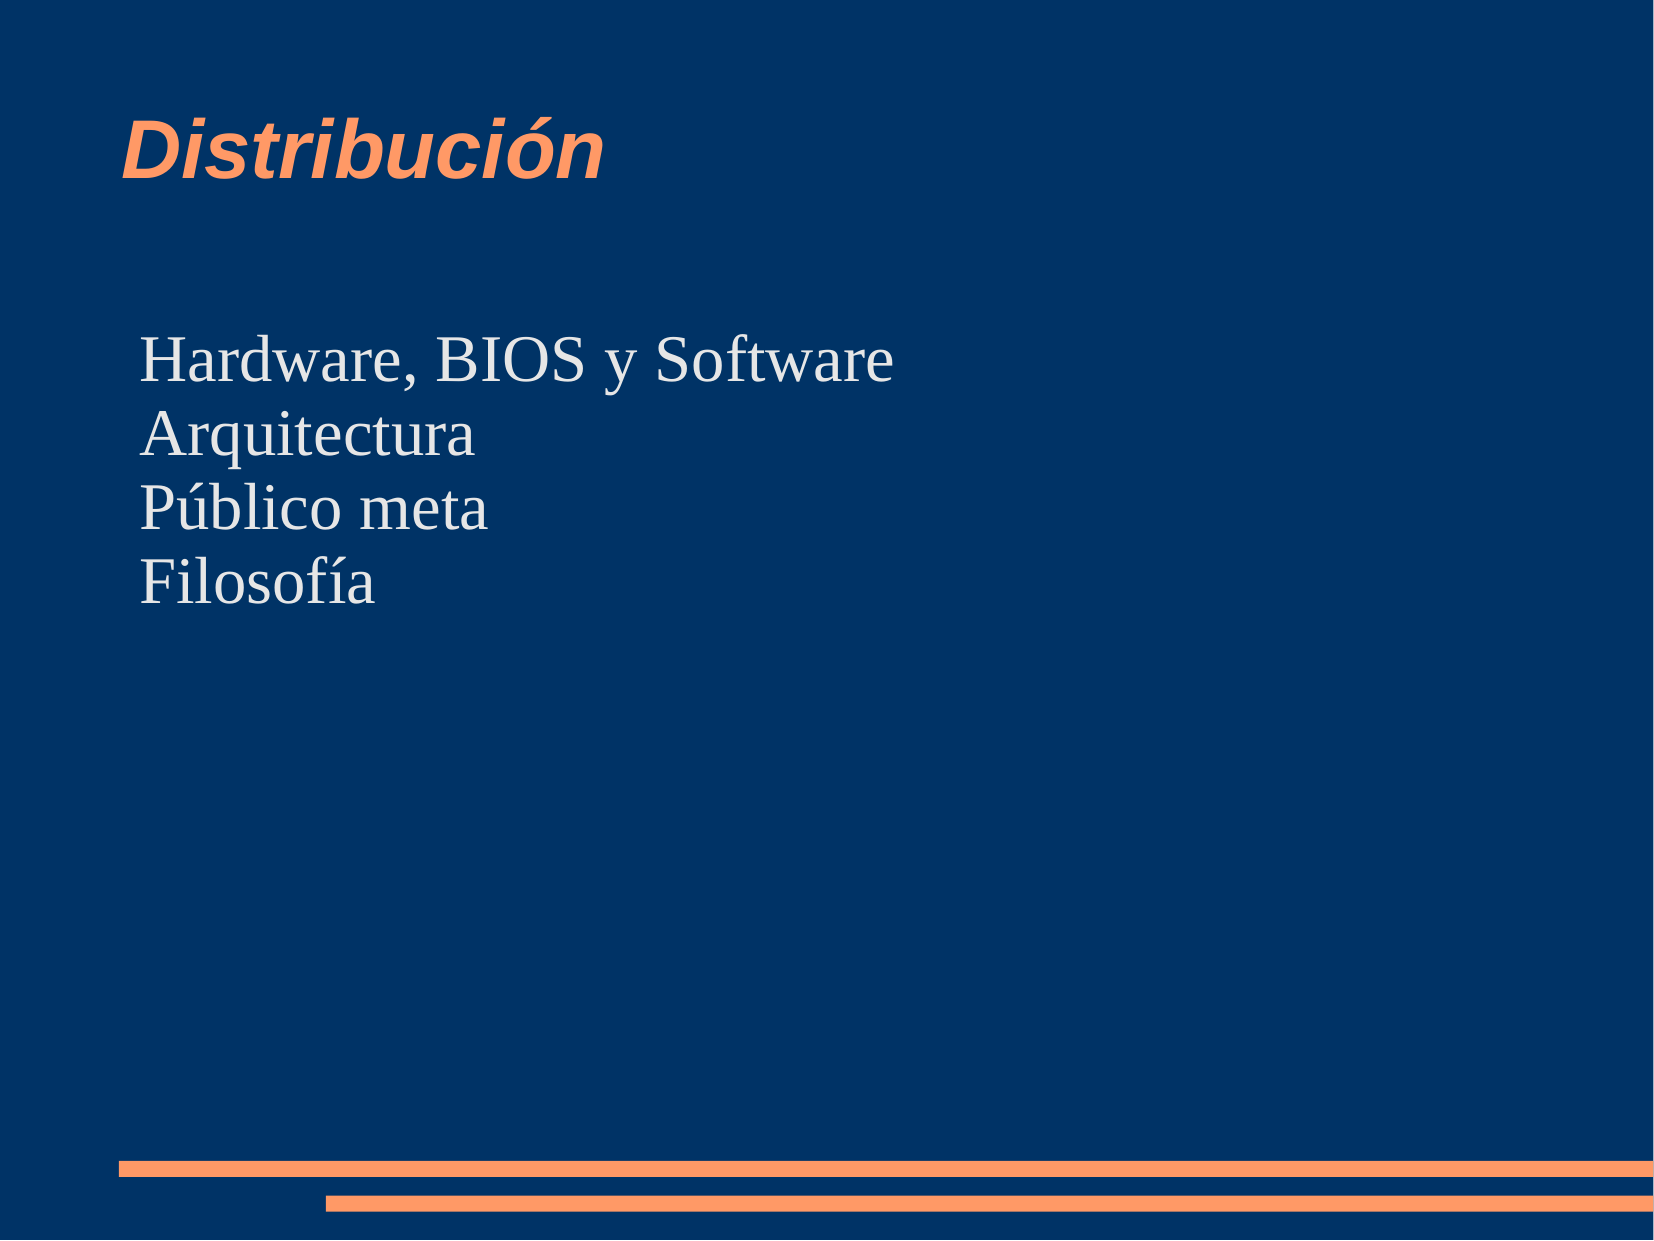

# Distribución
Hardware, BIOS y Software
Arquitectura
Público meta
Filosofía